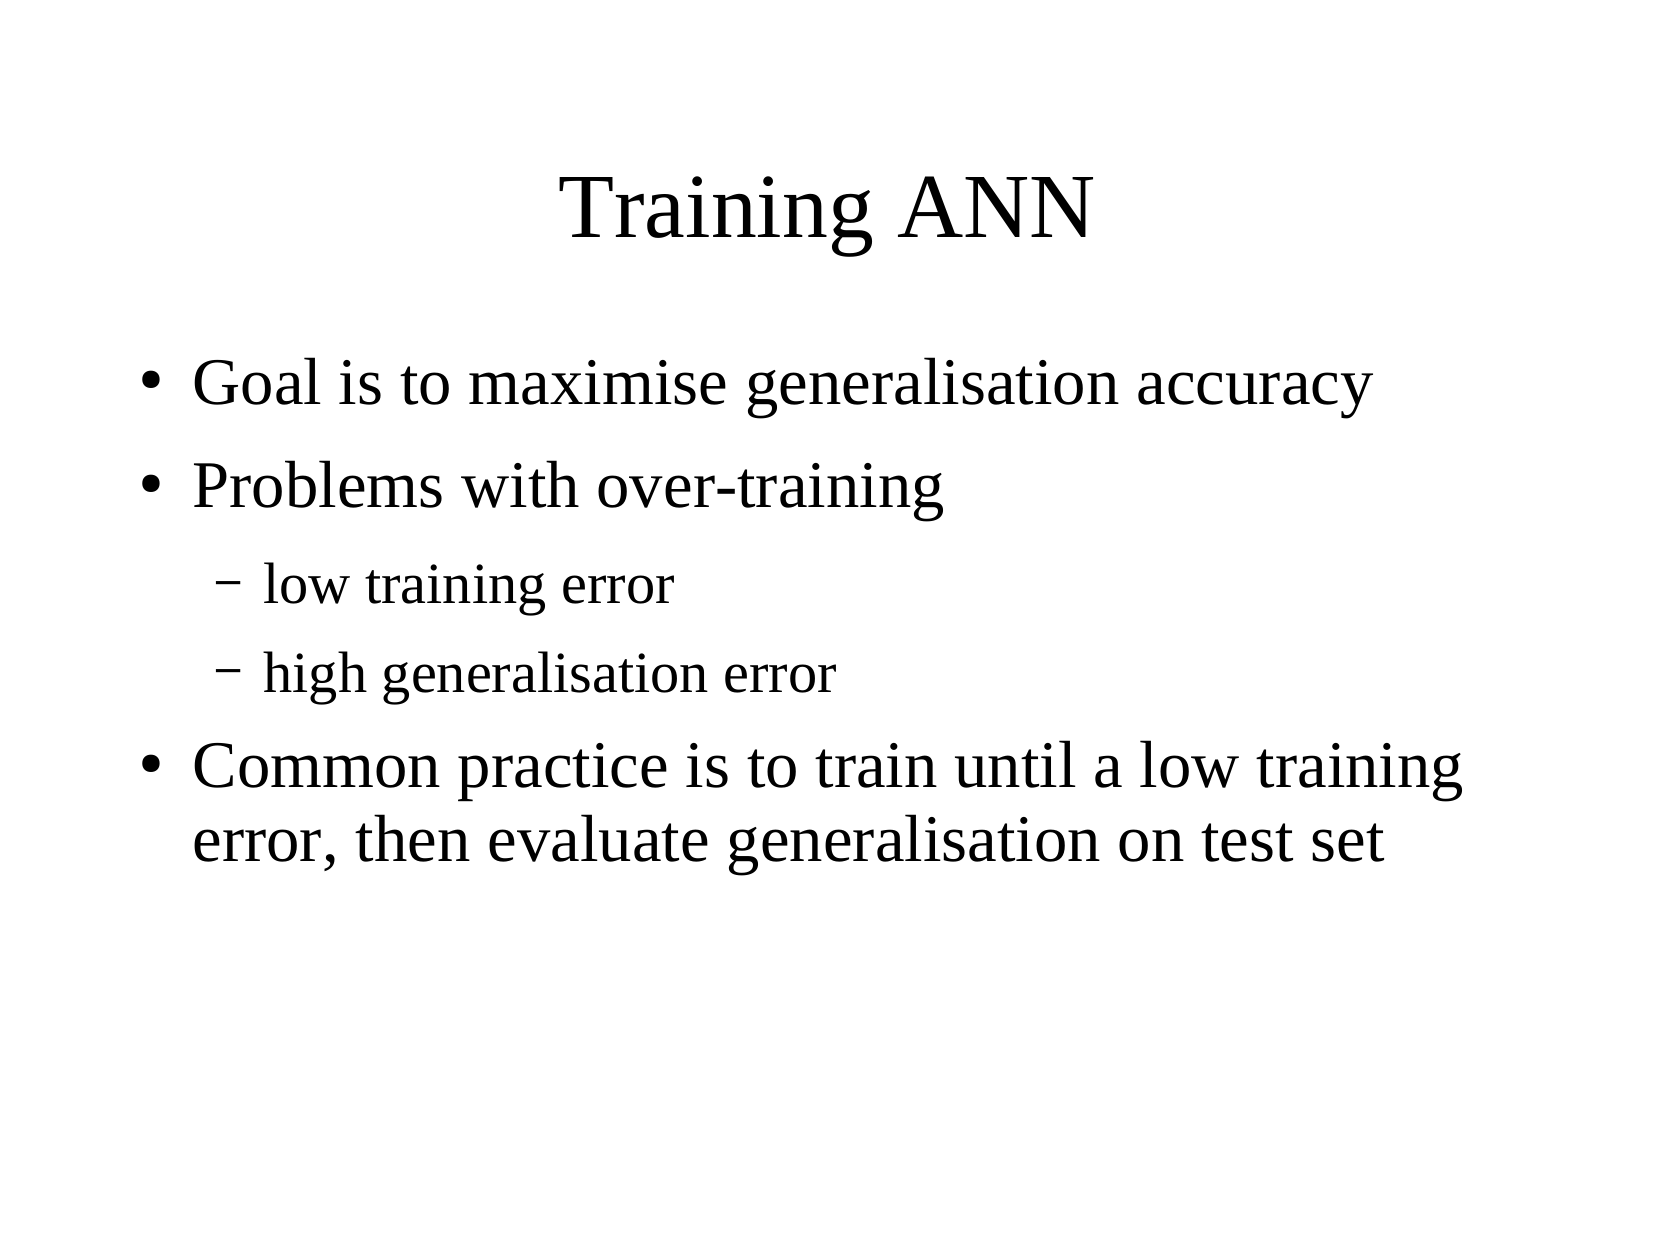

# Training ANN
Goal is to maximise generalisation accuracy
Problems with over-training
low training error
high generalisation error
Common practice is to train until a low training error, then evaluate generalisation on test set